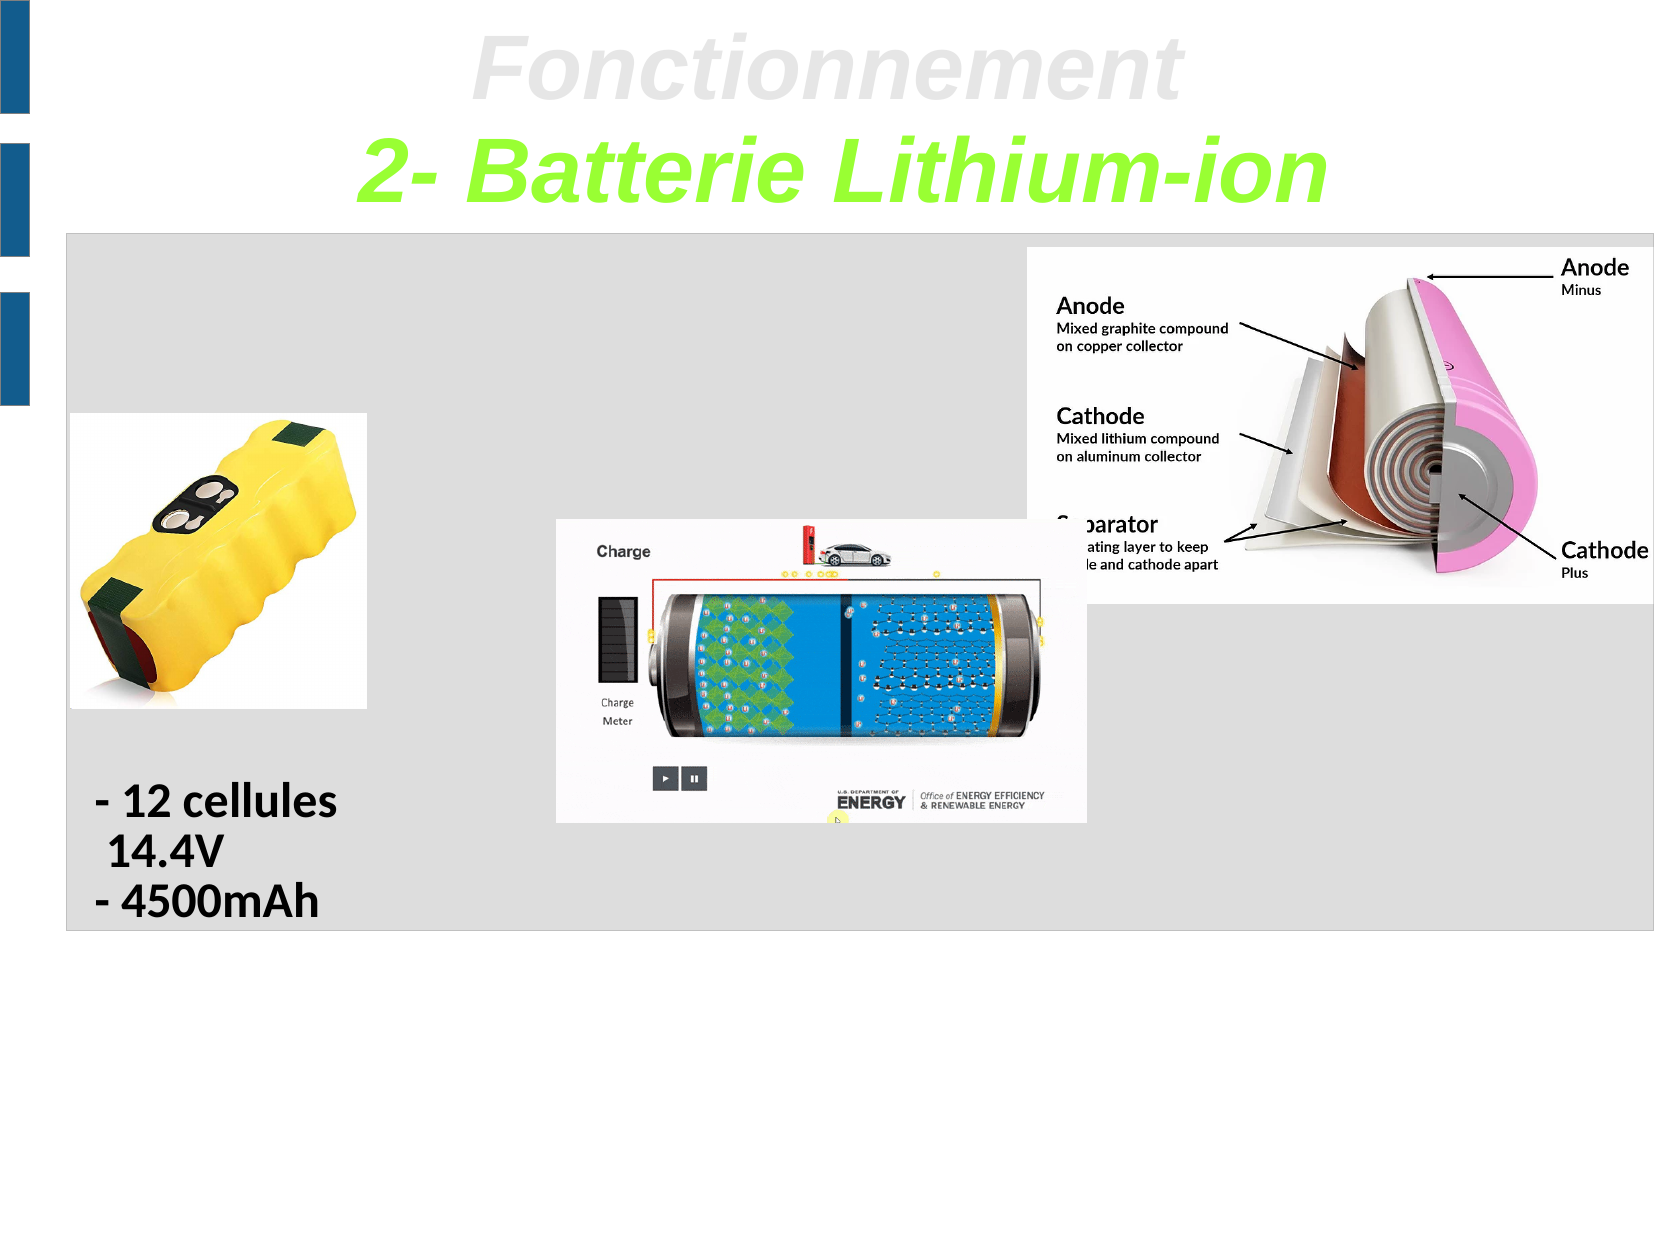

# Fonctionnement 2- Batterie Lithium-ion
- 12 cellules
 14.4V
- 4500mAh